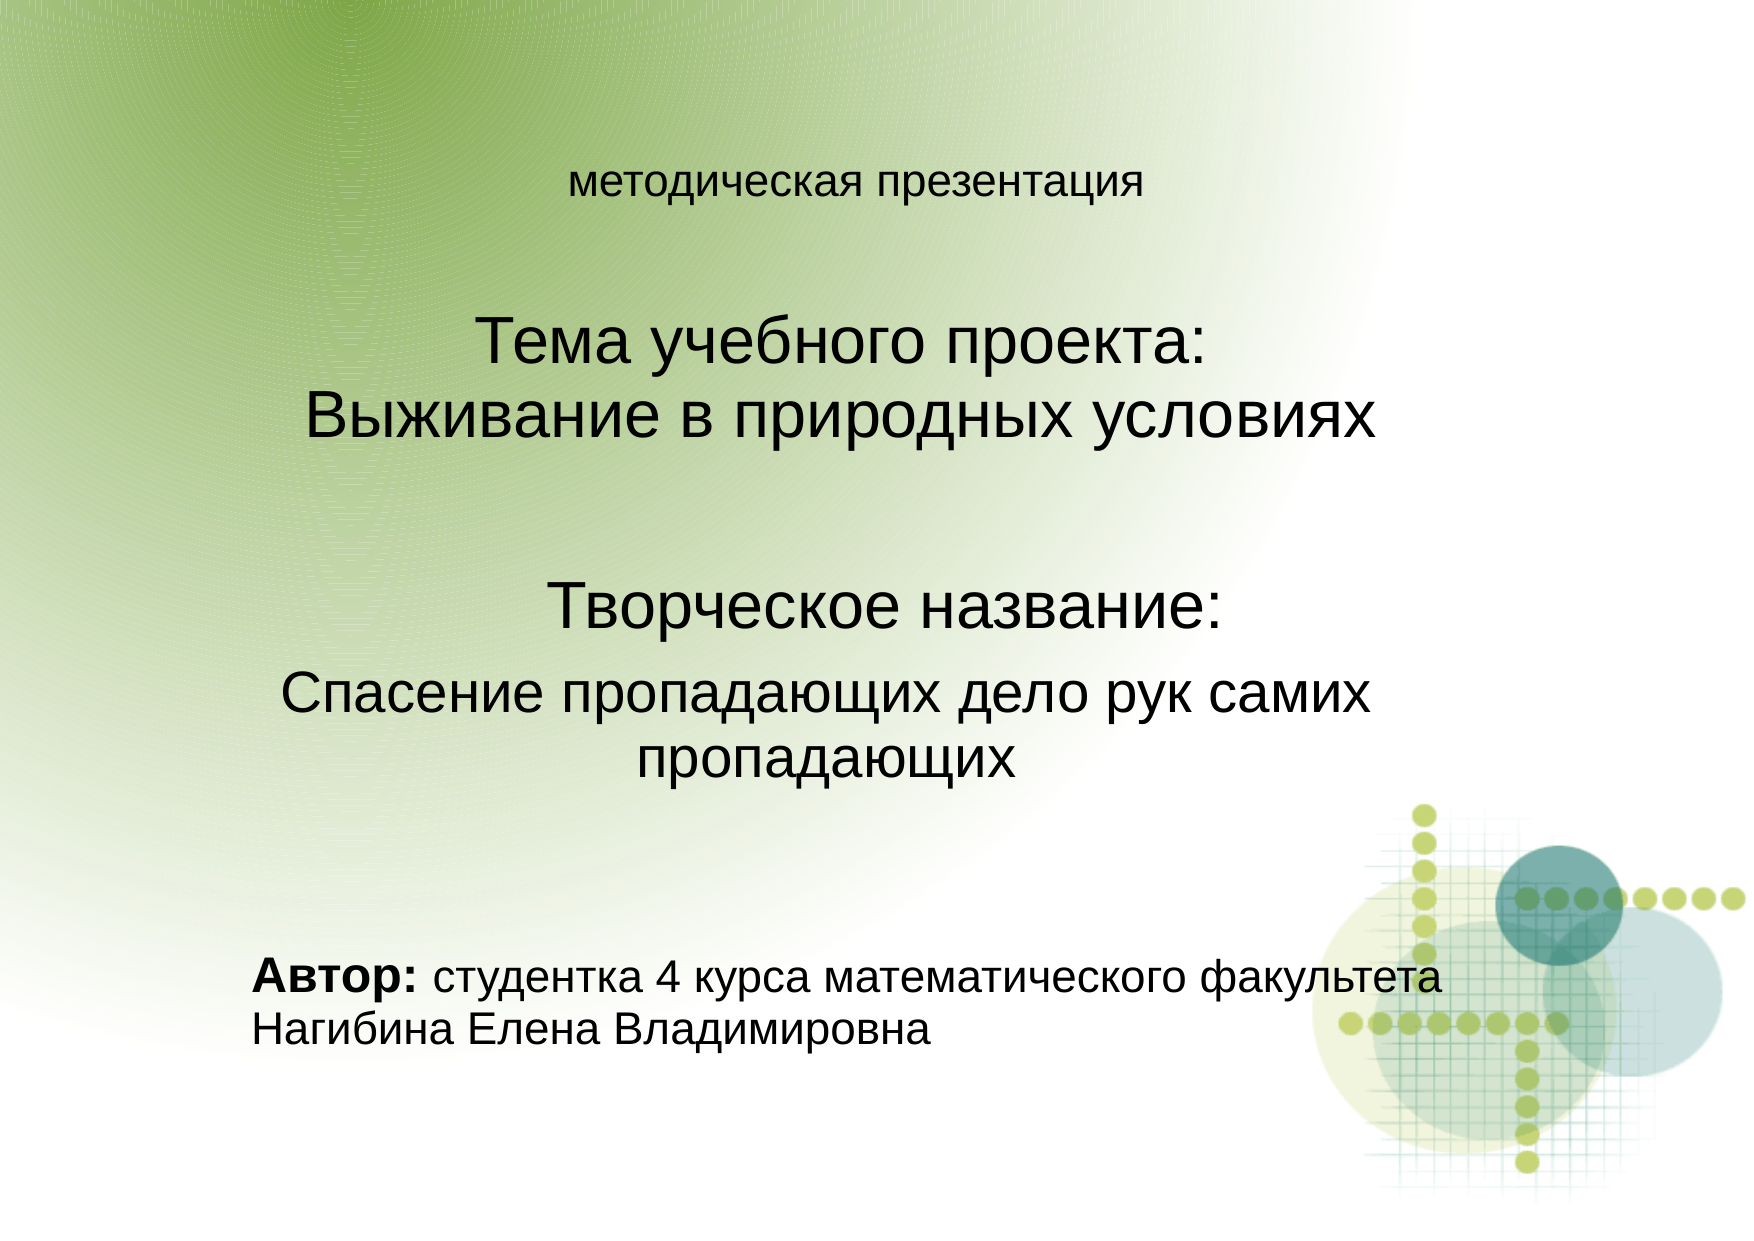

методическая презентация
Тема учебного проекта:
Выживание в природных условиях
Творческое название:
Спасение пропадающих дело рук самих пропадающих
Автор: студентка 4 курса математического факультета Нагибина Елена Владимировна